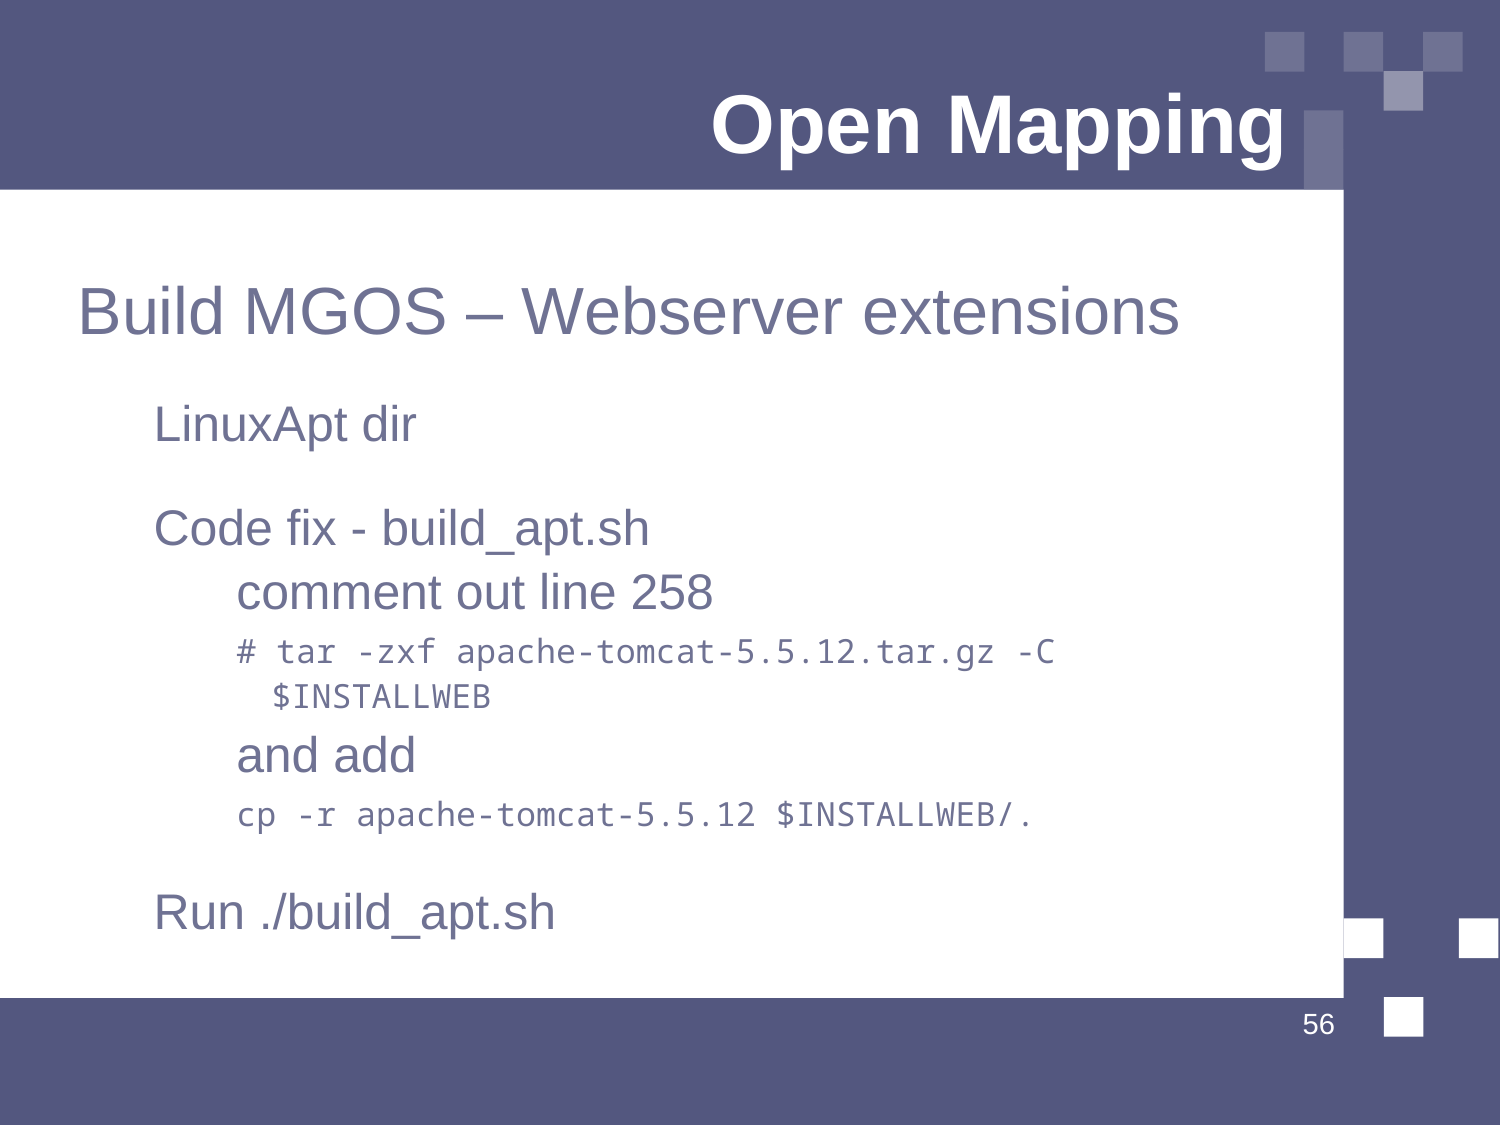

# Open Mapping
 Build MGOS – Webserver extensions
LinuxApt dir
Code fix - build_apt.sh
comment out line 258
# tar -zxf apache-tomcat-5.5.12.tar.gz -C $INSTALLWEB
and add
cp -r apache-tomcat-5.5.12 $INSTALLWEB/.
Run ./build_apt.sh
56